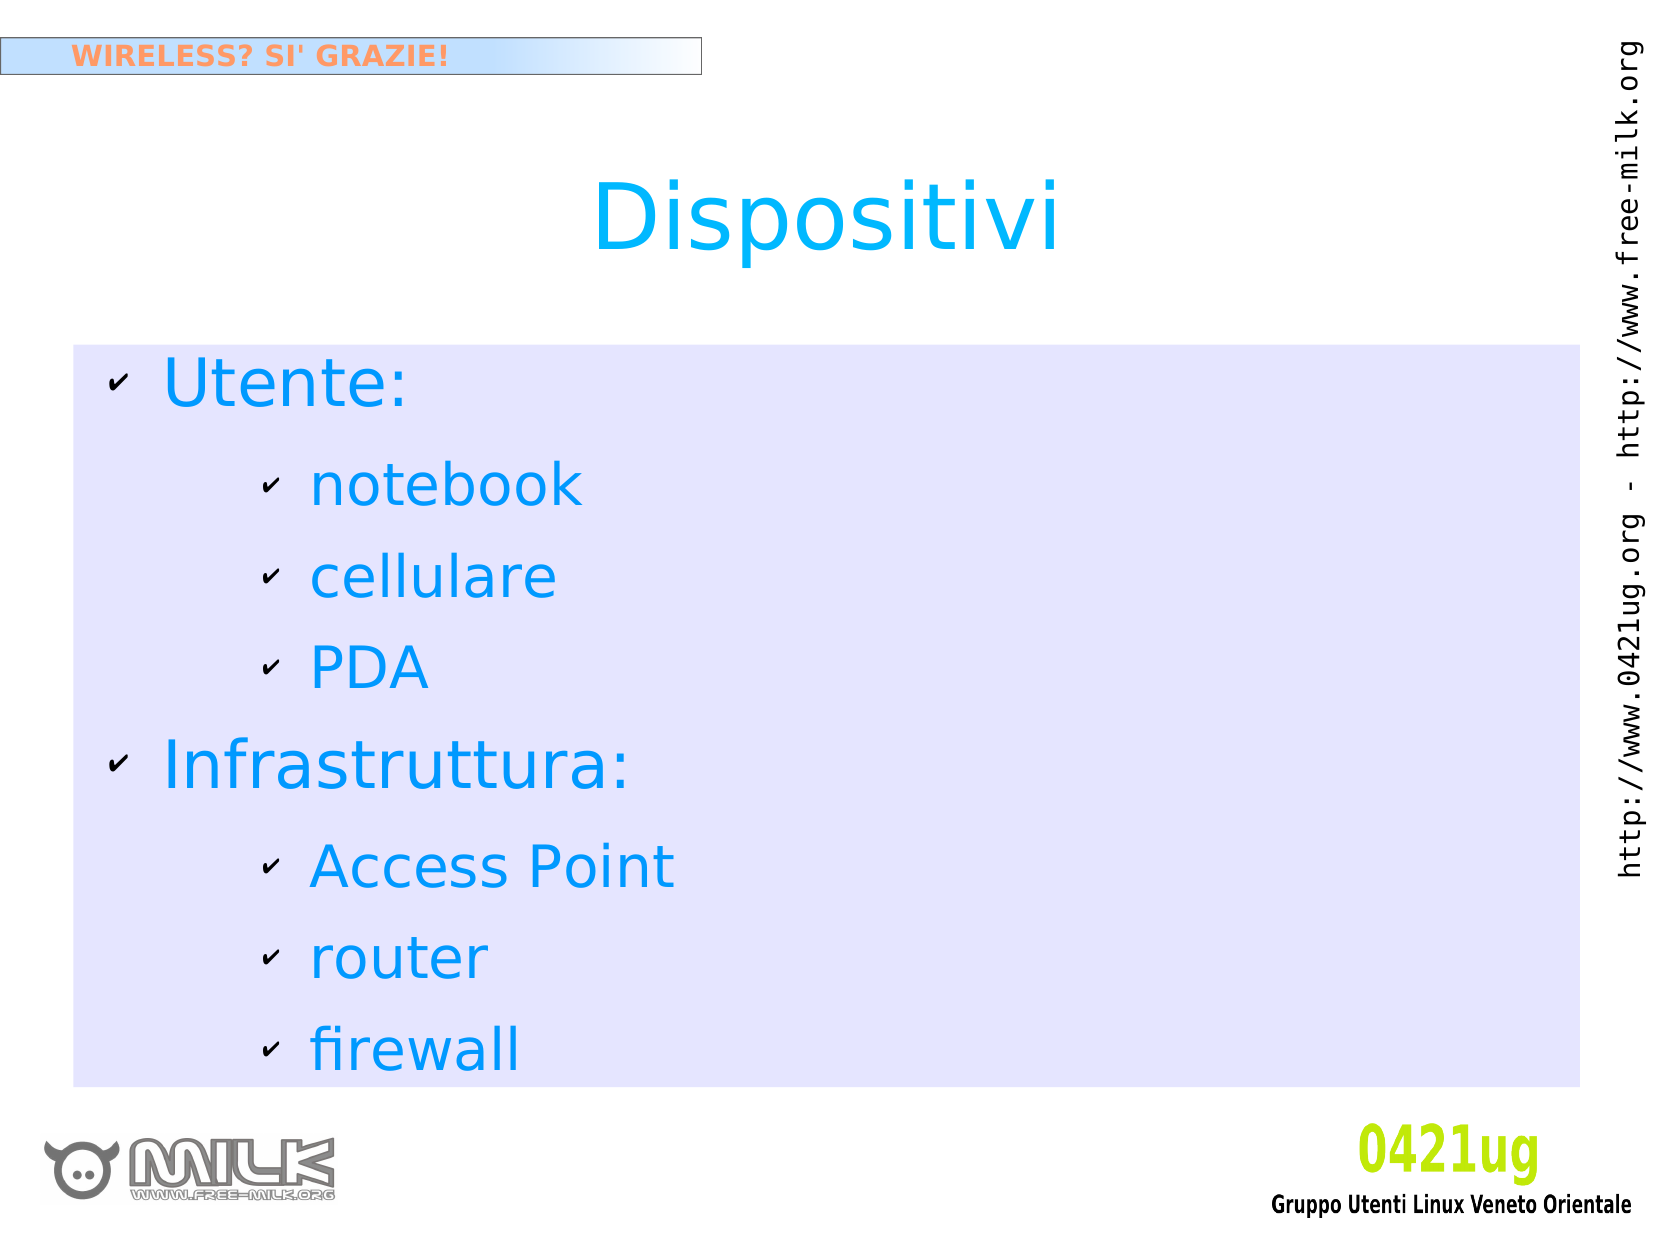

# Dispositivi
Utente:
notebook
cellulare
PDA
Infrastruttura:
Access Point
router
firewall